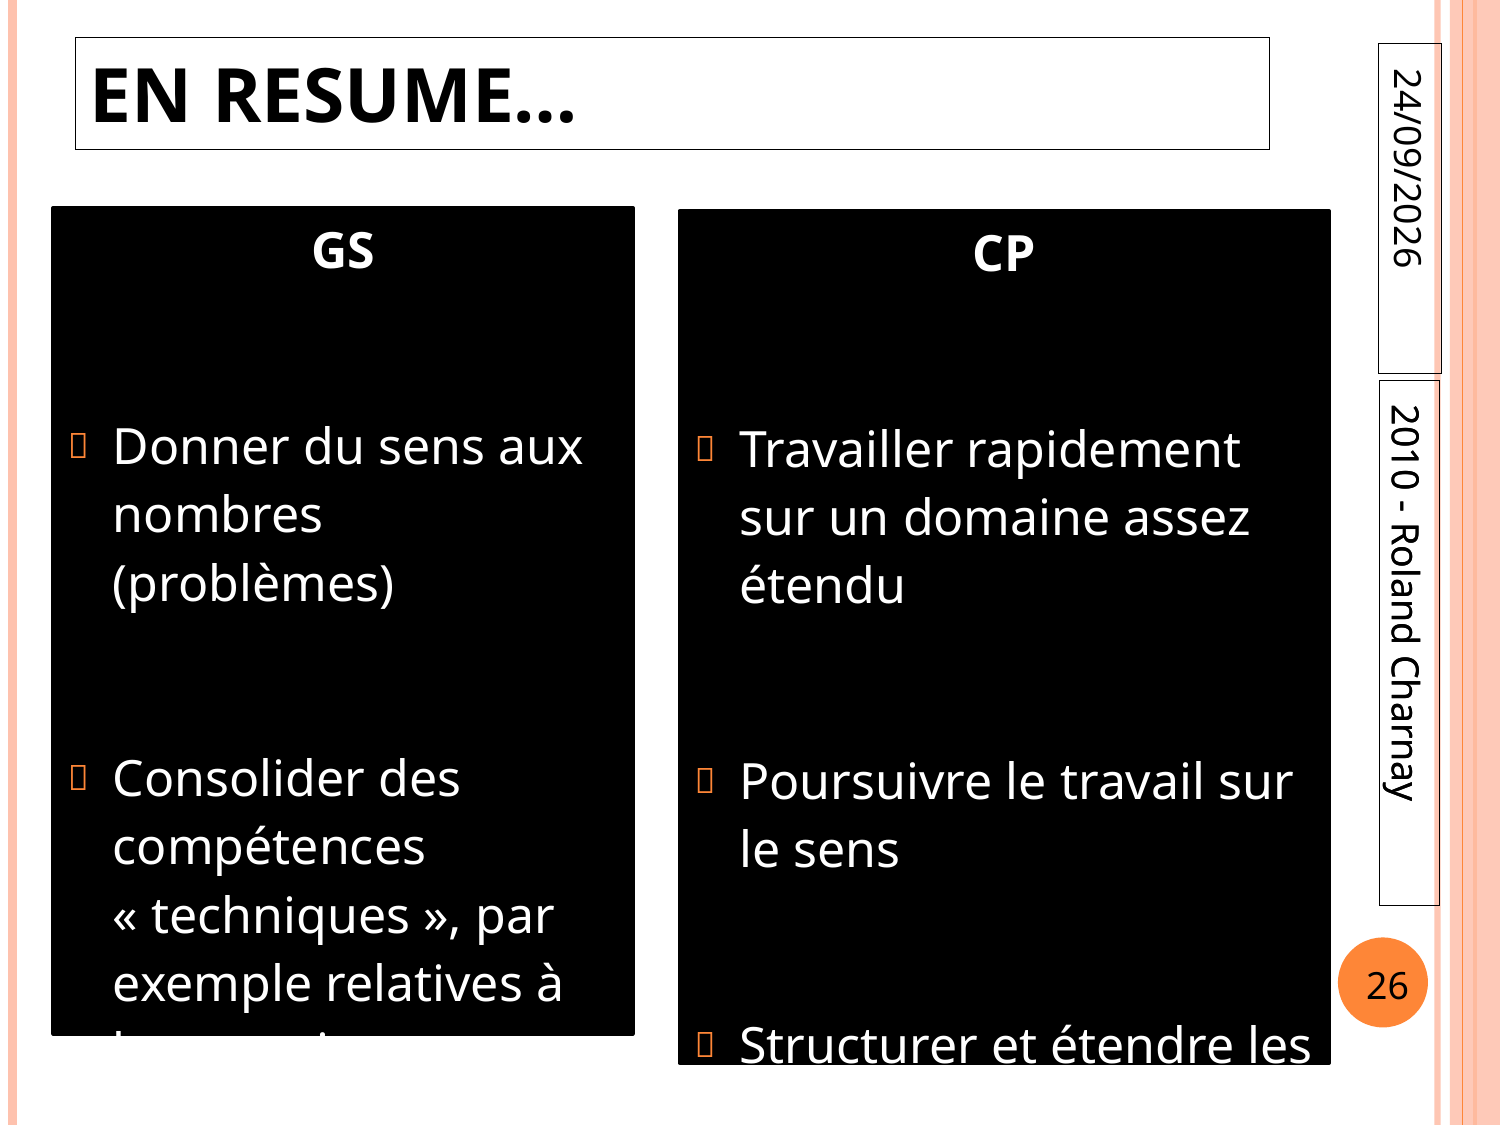

# EN RESUME…
GS
Donner du sens aux nombres (problèmes)
Consolider des compétences « techniques », par exemple relatives à la comptine, surtout orale
CP
Travailler rapidement sur un domaine assez étendu
Poursuivre le travail sur le sens
Structurer et étendre les compétences techniques
Structurer les désignations écrites, puis orales
<footer>2010 - Roland Charnay